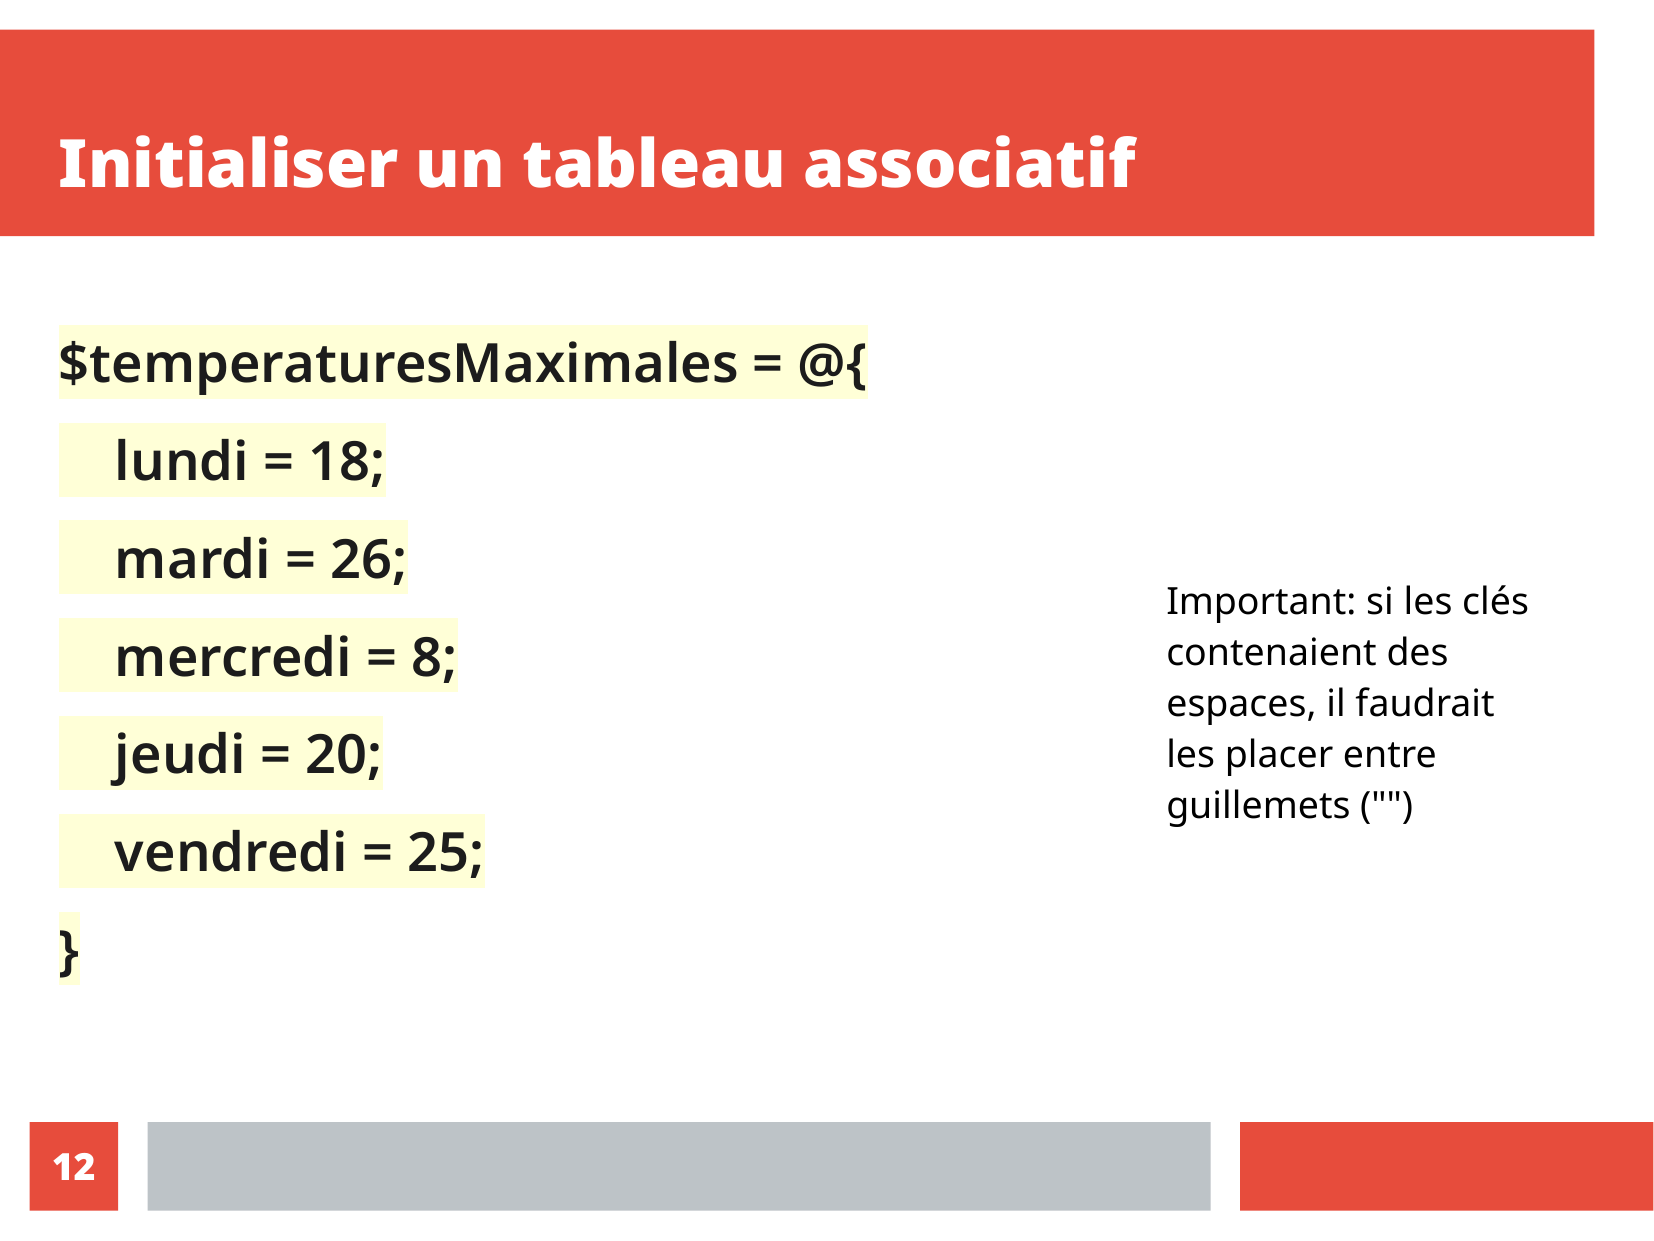

# Initialiser un tableau associatif
$temperaturesMaximales = @{
 lundi = 18;
 mardi = 26;
 mercredi = 8;
 jeudi = 20;
 vendredi = 25;
}
Important: si les clés contenaient des espaces, il faudrait les placer entre guillemets ("")
12